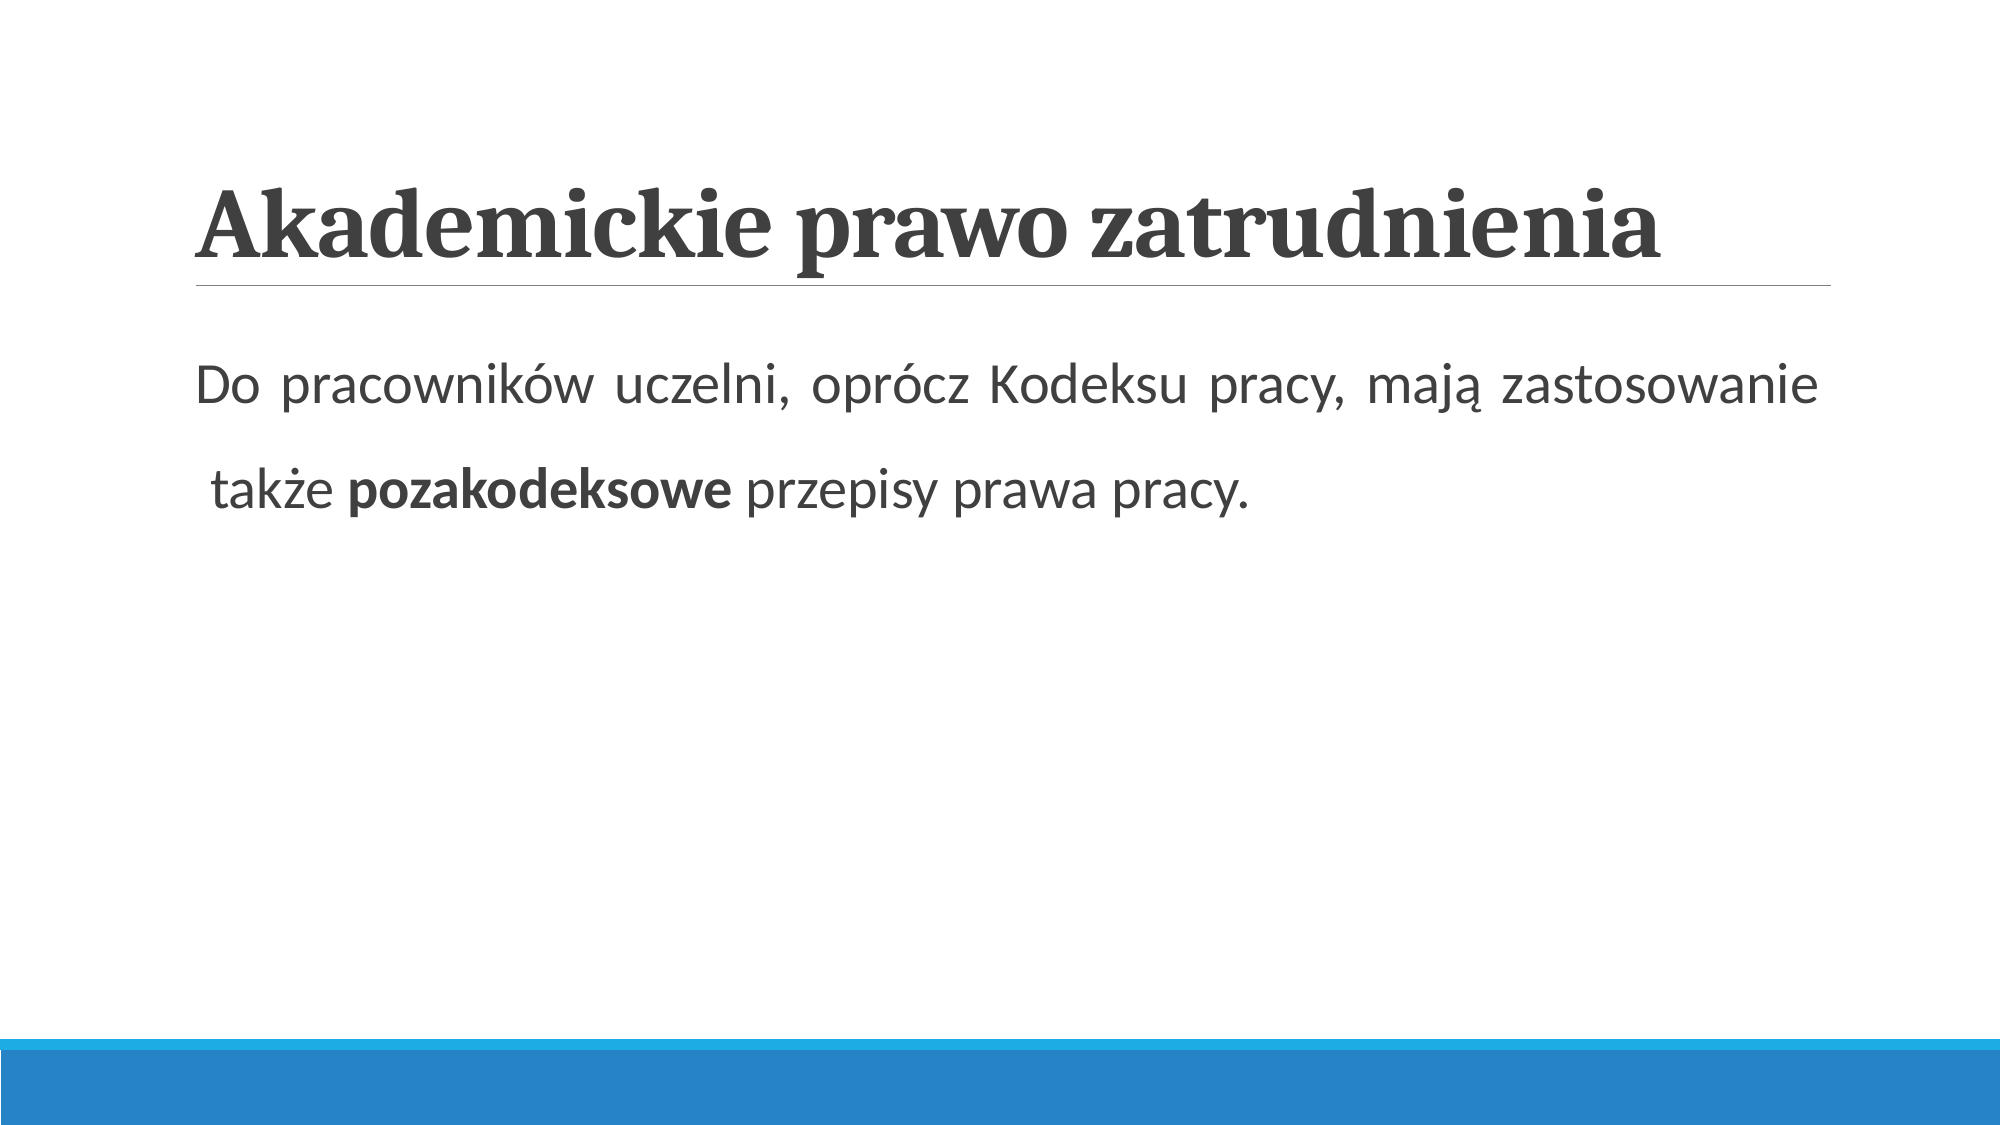

# Akademickie prawo zatrudnienia
Do pracowników uczelni, oprócz Kodeksu pracy, mają zastosowanie także pozakodeksowe przepisy prawa pracy.